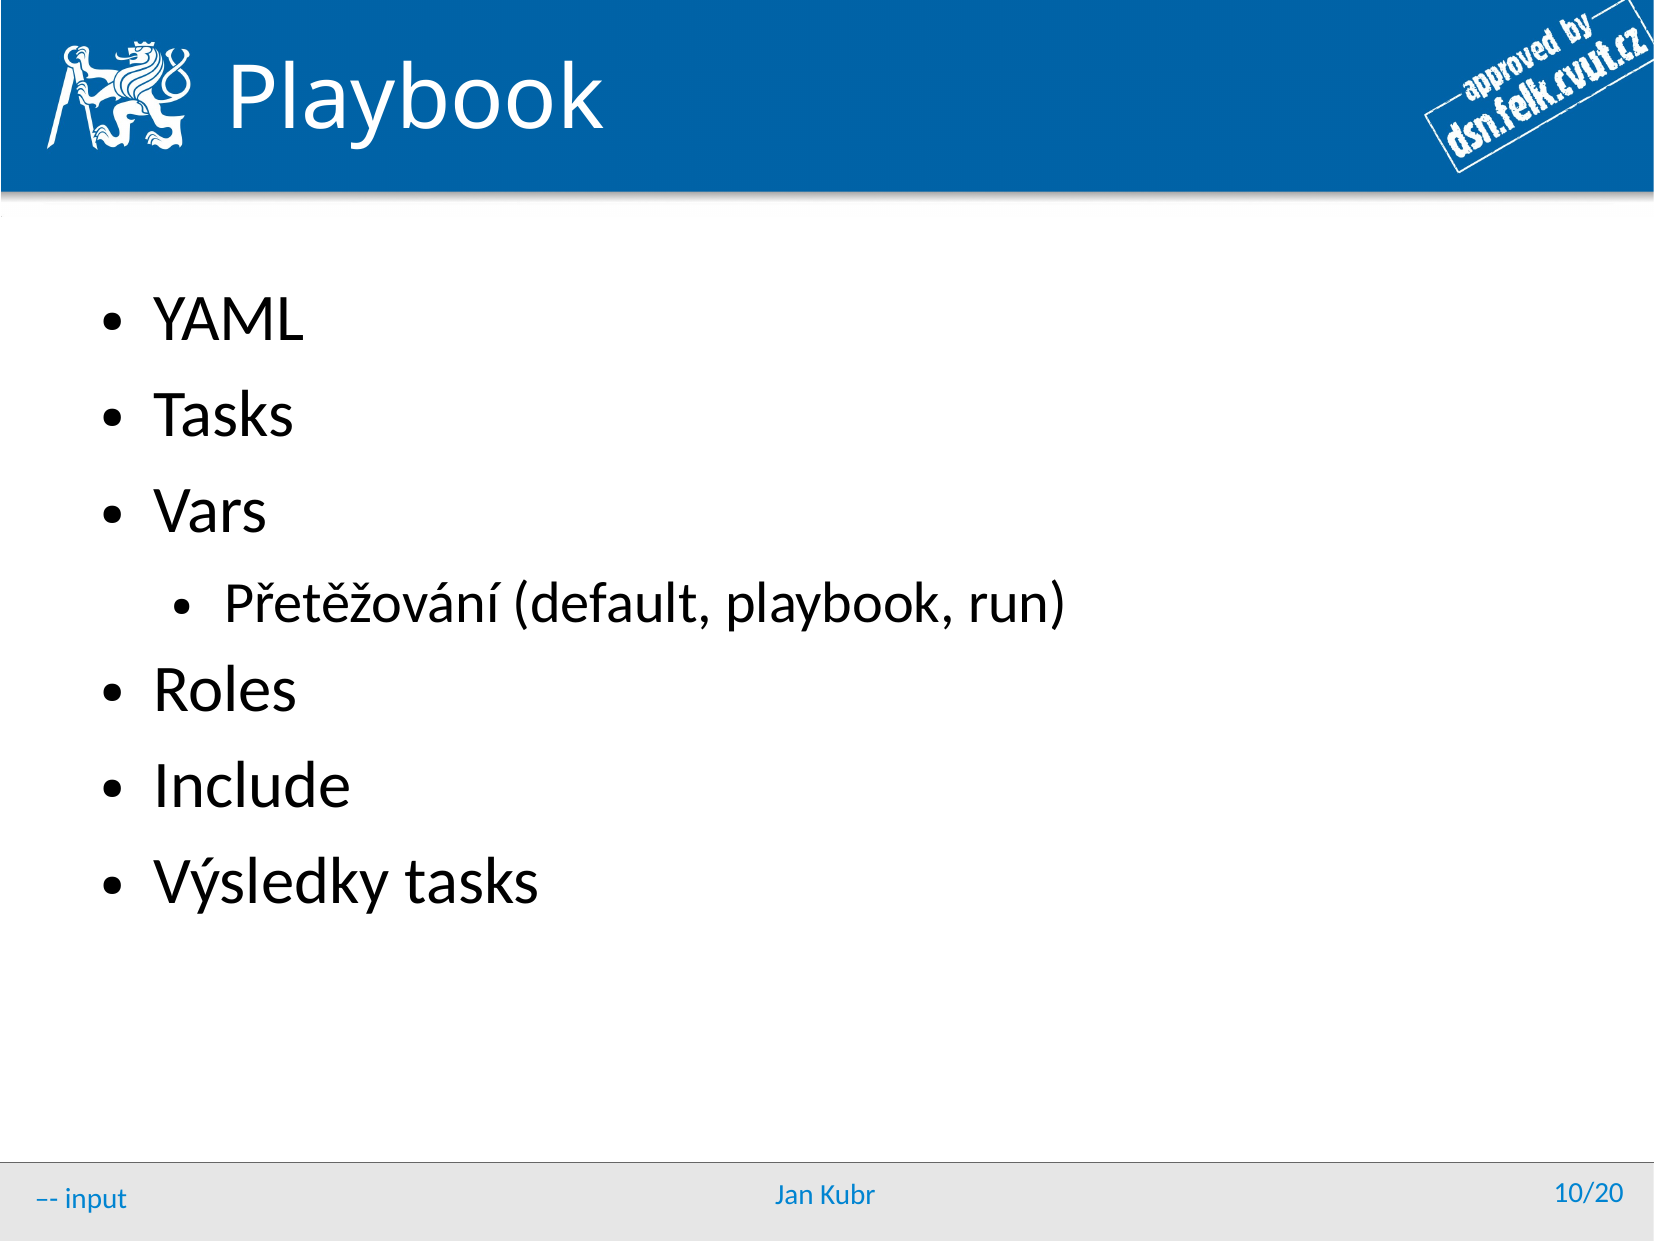

# Playbook
YAML
Tasks
Vars
Přetěžování (default, playbook, run)
Roles
Include
Výsledky tasks
10
Jan Kubr
02/2006